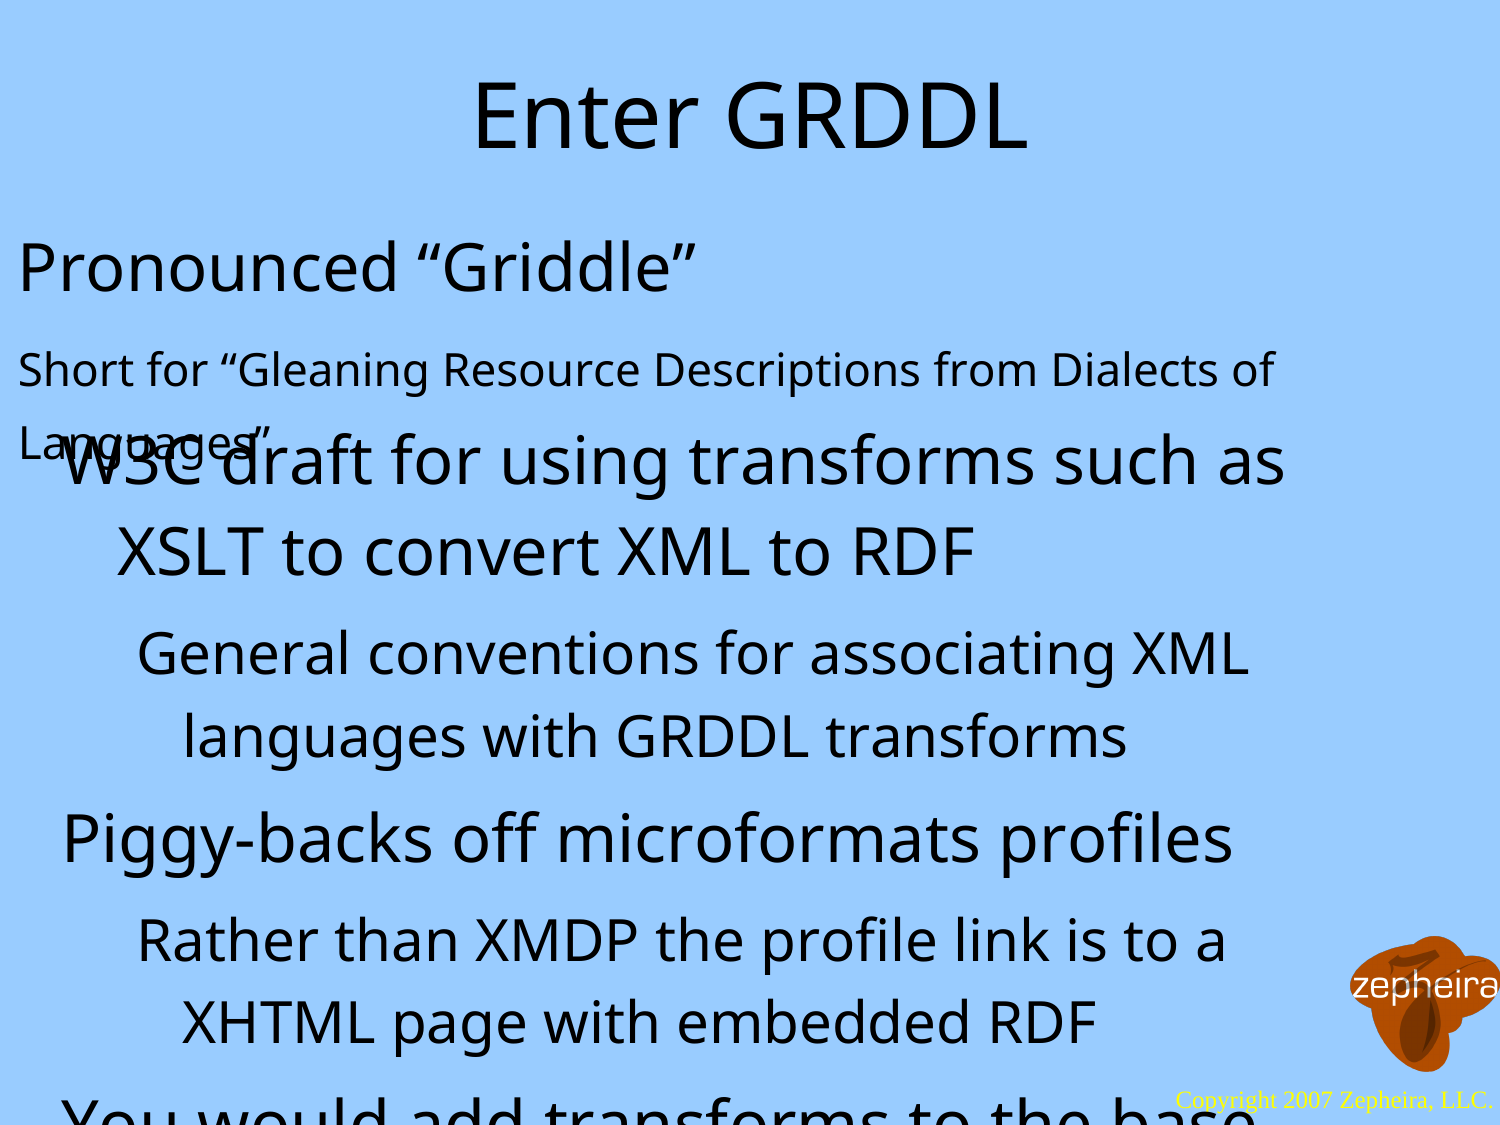

# Enter GRDDL
Pronounced “Griddle”
Short for “Gleaning Resource Descriptions from Dialects of Languages”
W3C draft for using transforms such as XSLT to convert XML to RDF
General conventions for associating XML languages with GRDDL transforms
Piggy-backs off microformats profiles
Rather than XMDP the profile link is to a XHTML page with embedded RDF
You would add transforms to the base GRRDL profile for the host language